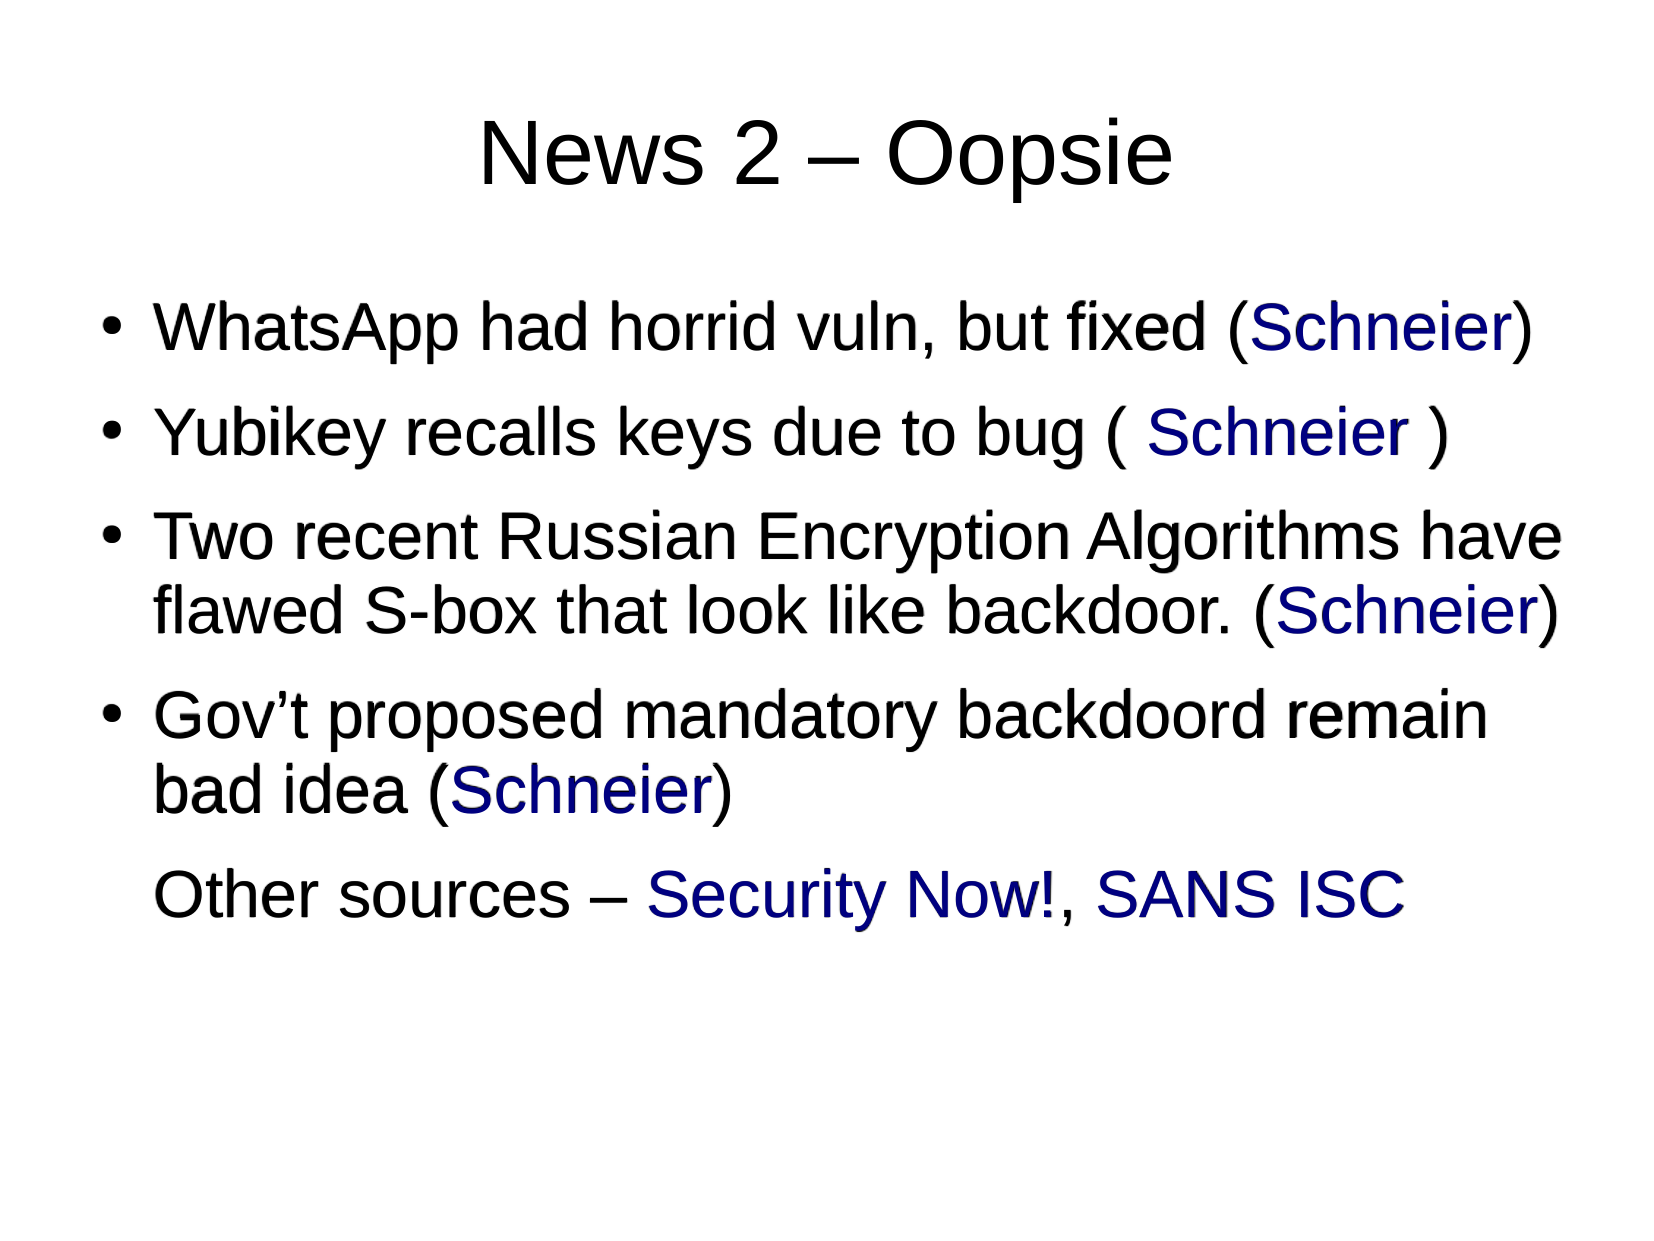

# News 2 – Oopsie
WhatsApp had horrid vuln, but fixed (Schneier)
Yubikey recalls keys due to bug ( Schneier )
Two recent Russian Encryption Algorithms have flawed S-box that look like backdoor. (Schneier)
Gov’t proposed mandatory backdoord remain bad idea (Schneier)
Other sources – Security Now!, SANS ISC